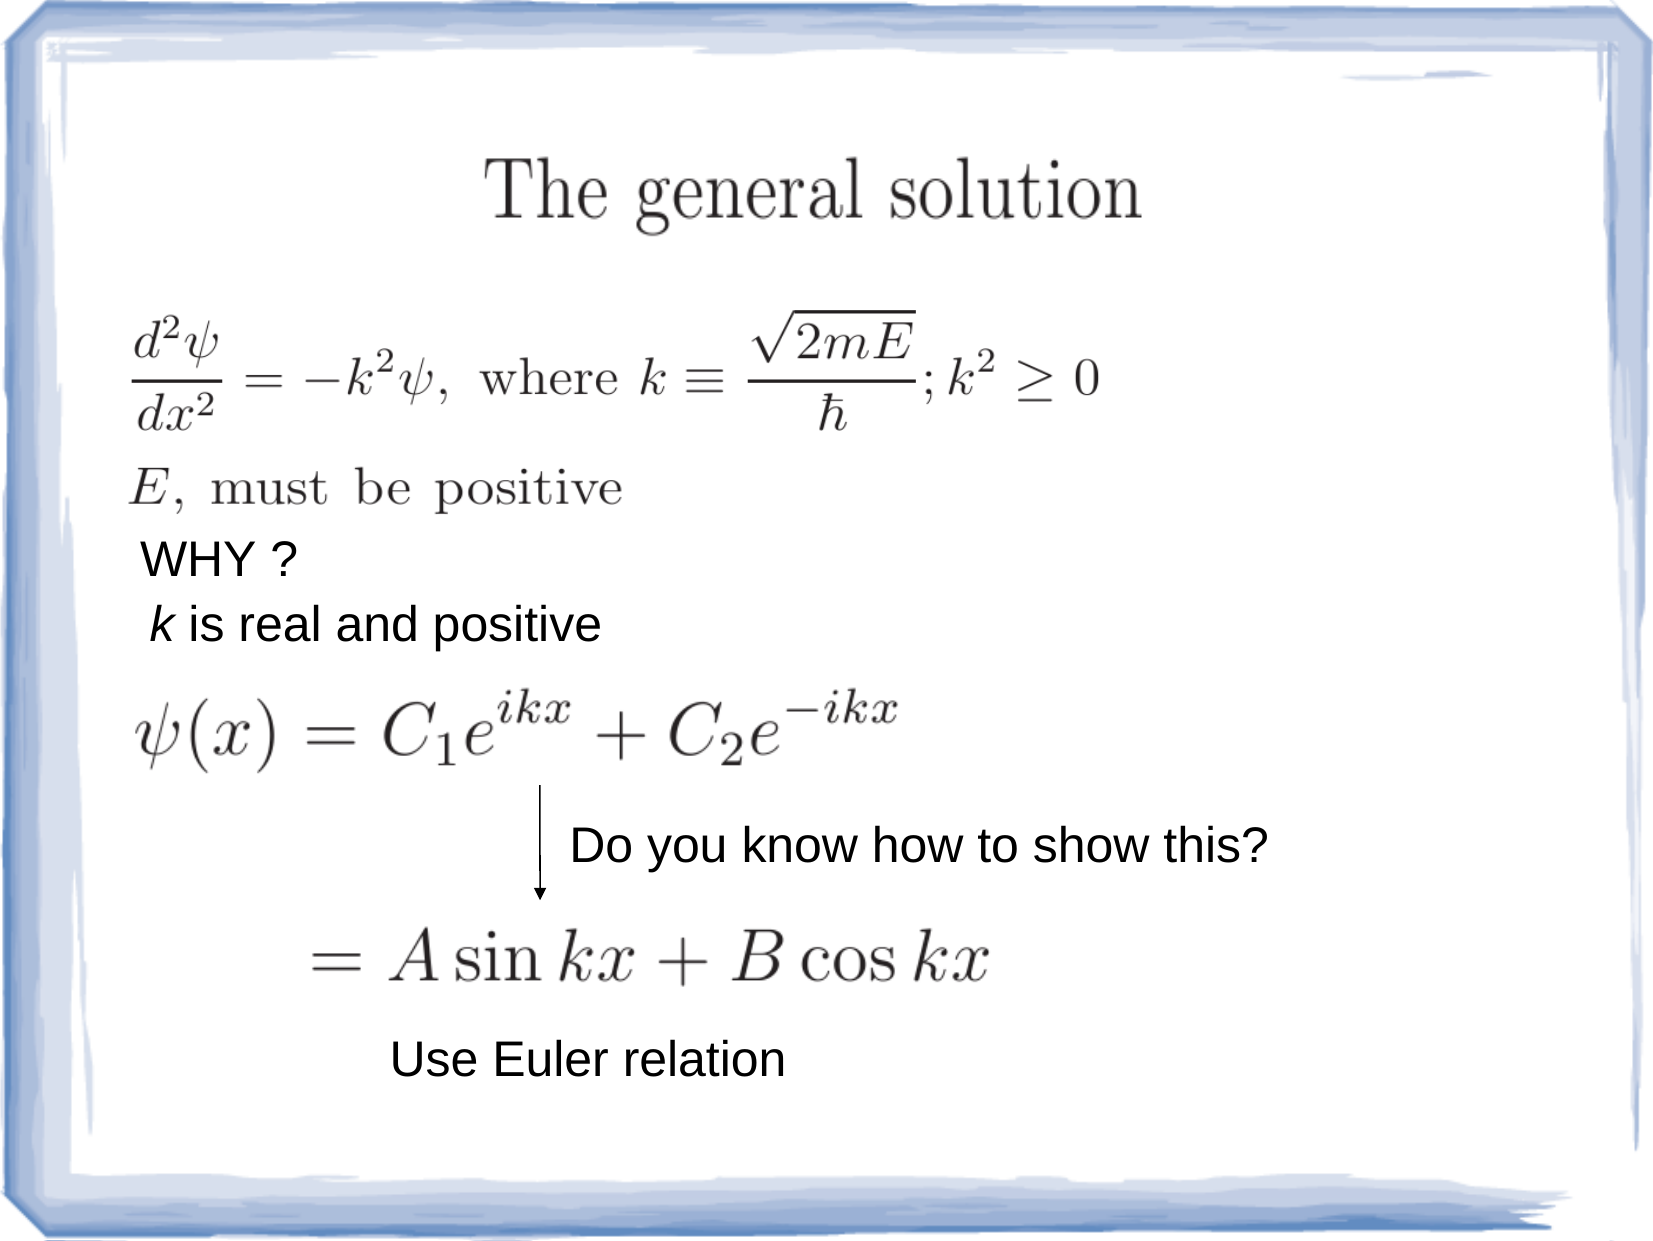

WHY ?
k is real and positive
Do you know how to show this?
Use Euler relation